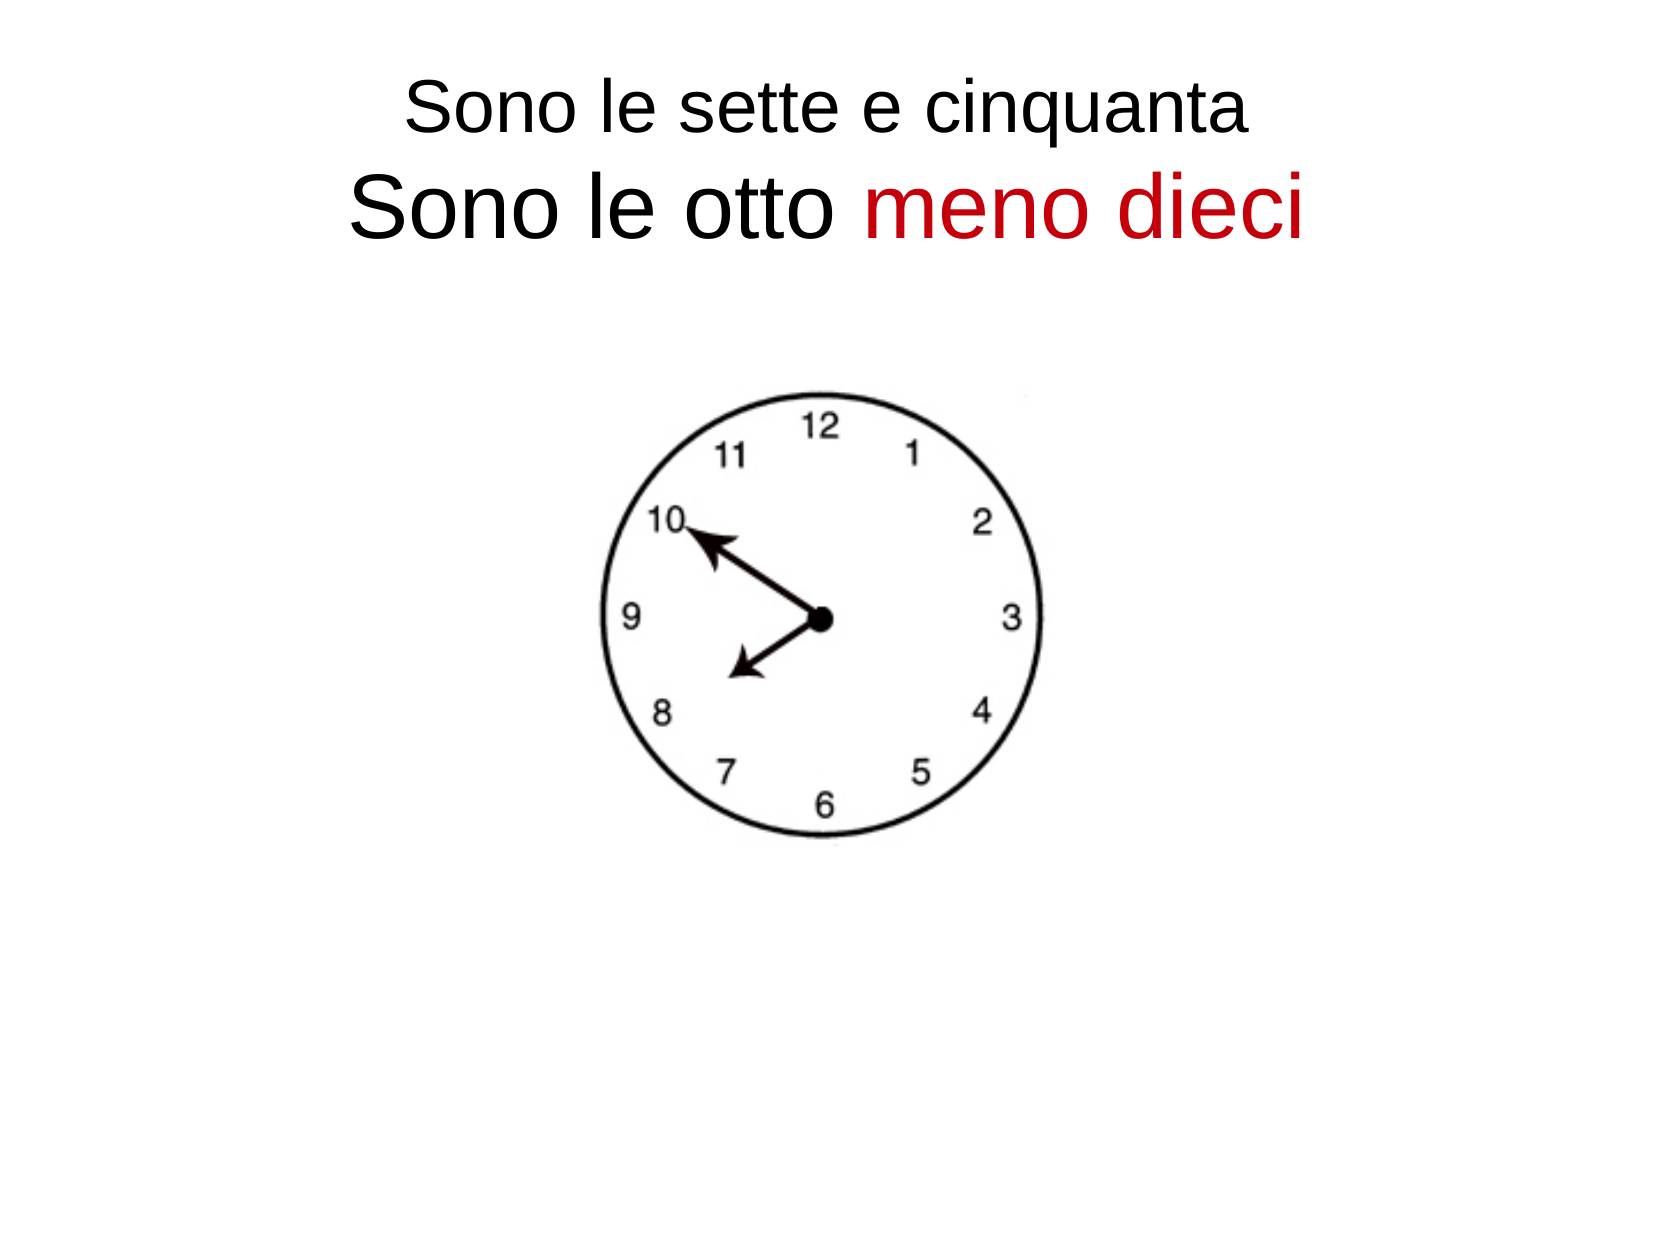

# Sono le sette e cinquanta Sono le otto meno dieci